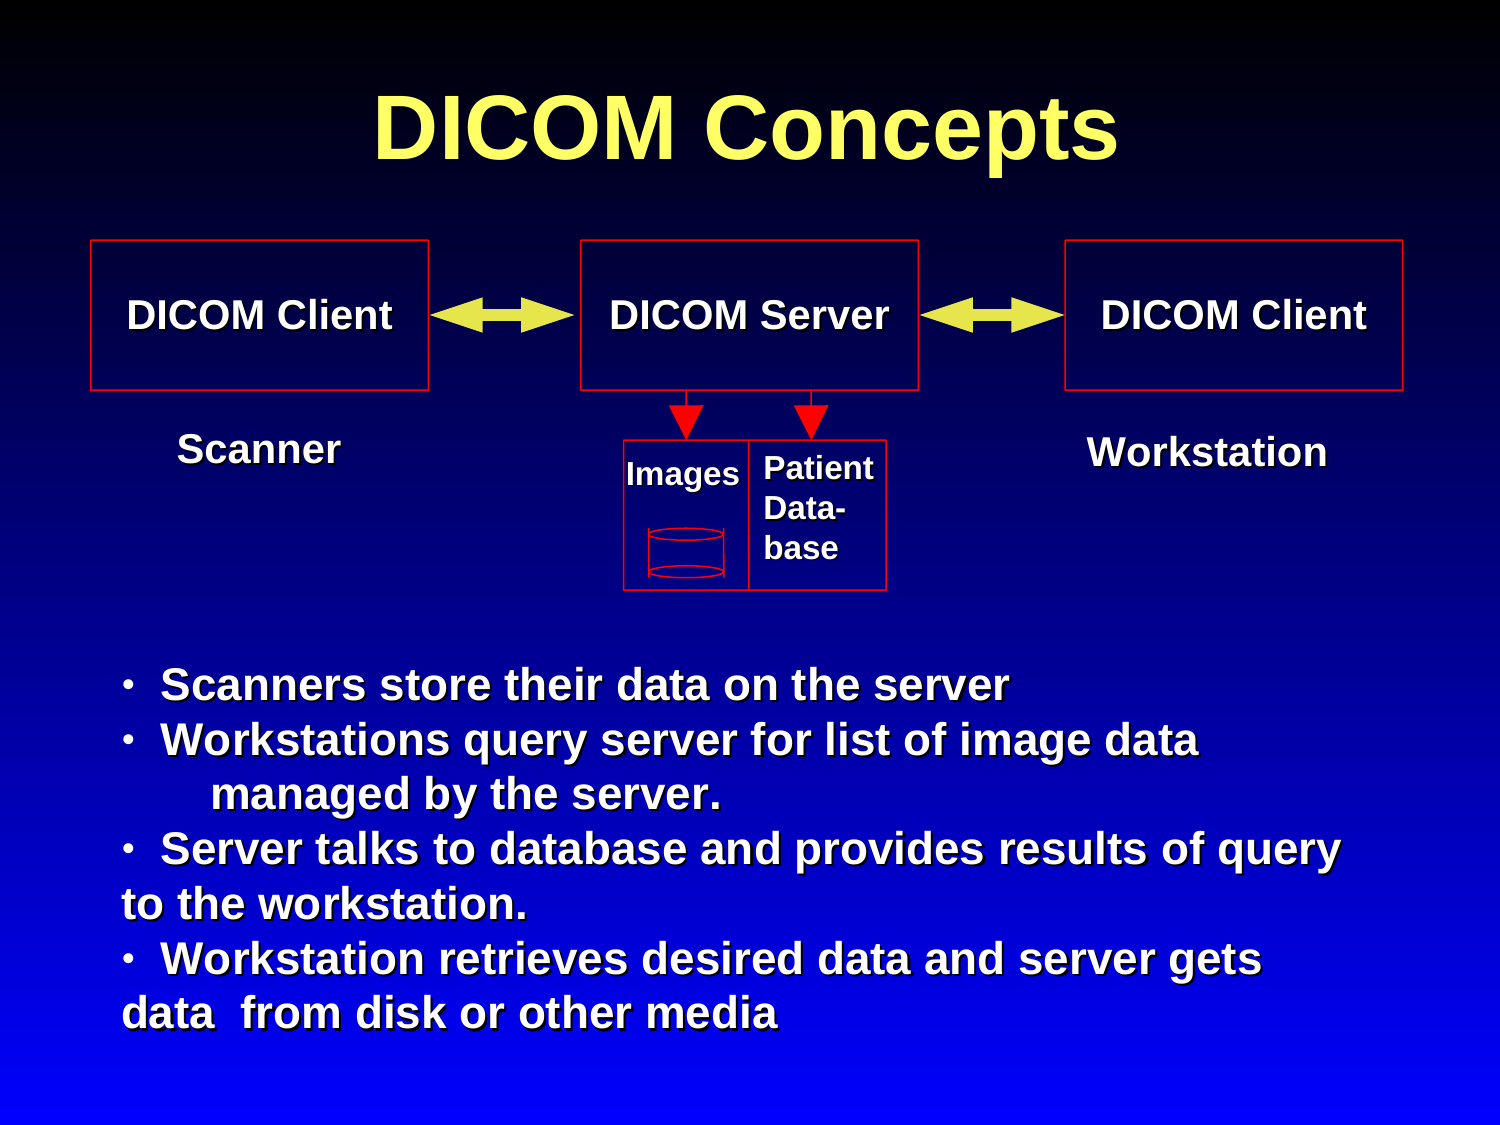

# DICOM Concepts
DICOM Client
DICOM Server
DICOM Client
Scanner
Workstation
Patient
Data-
base
Images
 Scanners store their data on the server
 Workstations query server for list of image data managed by the server.
 Server talks to database and provides results of query to the workstation.
 Workstation retrieves desired data and server gets data from disk or other media